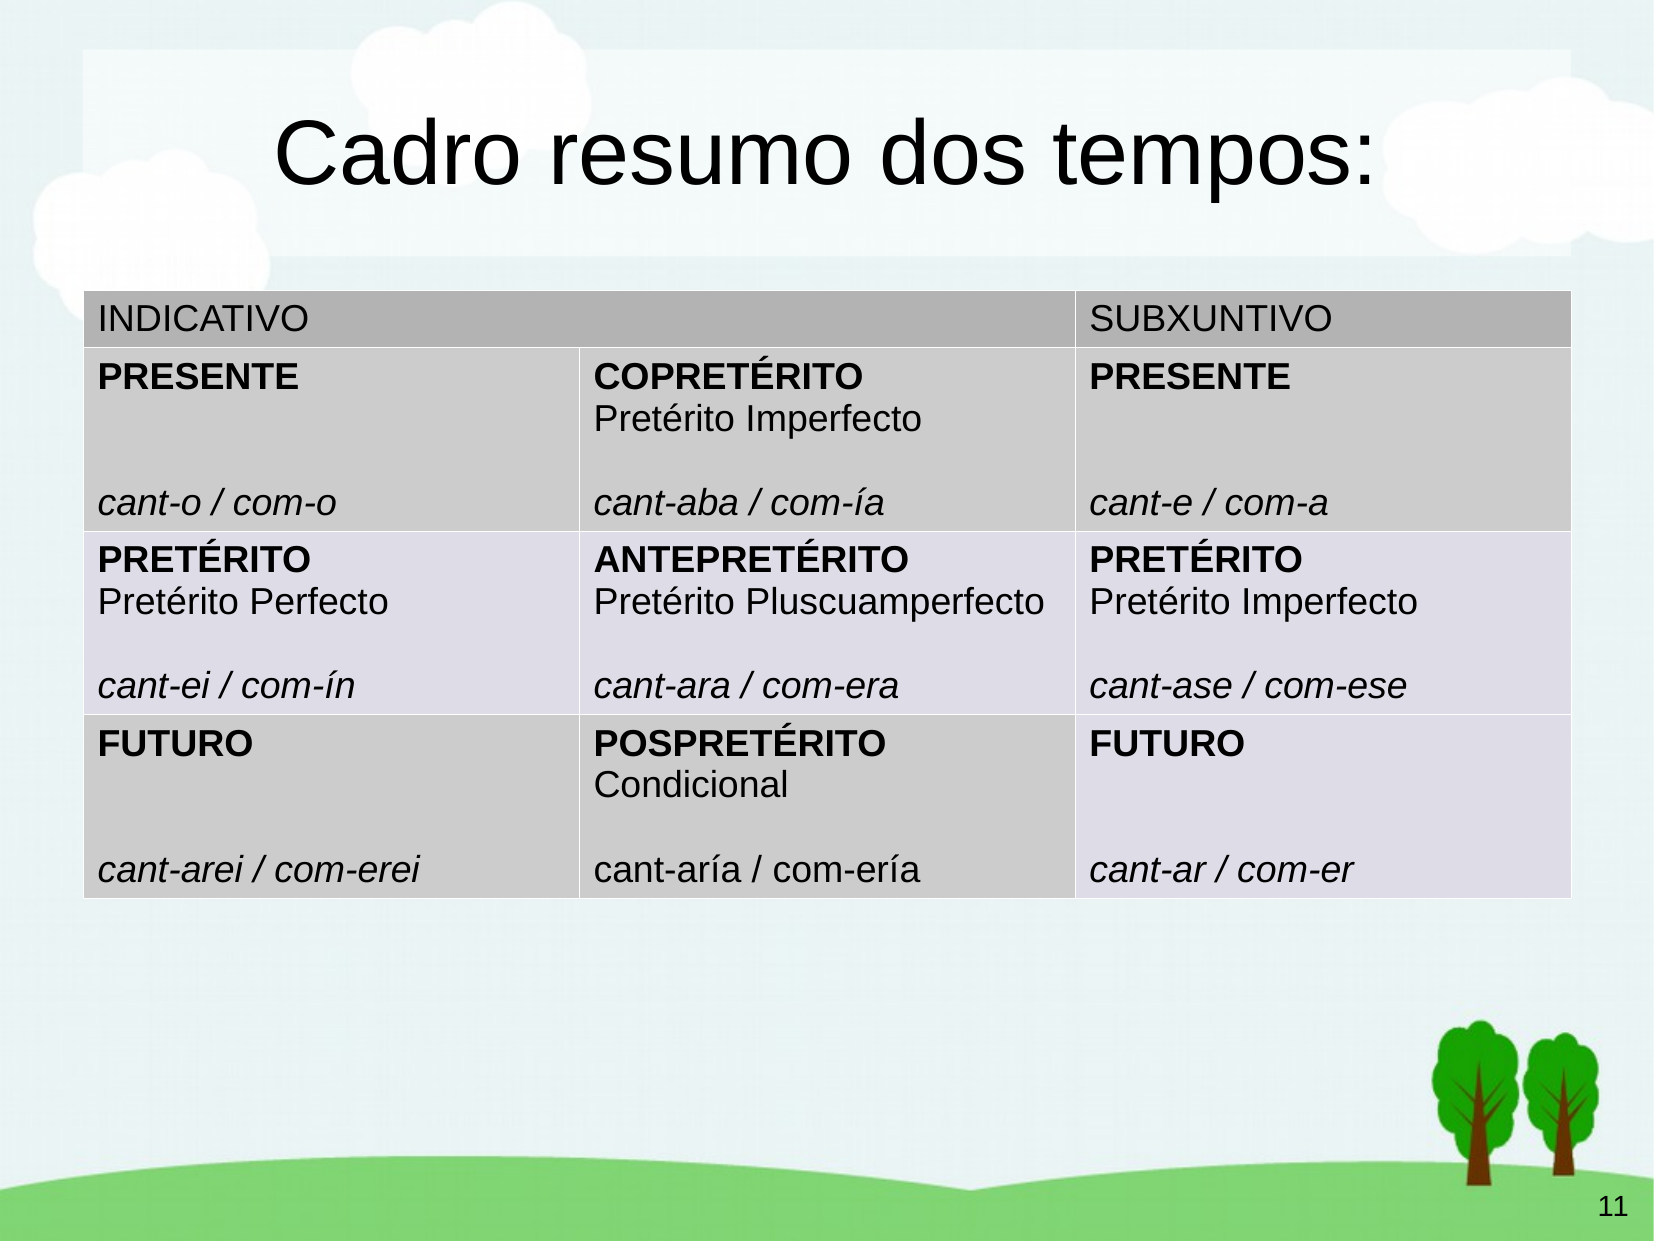

# Cadro resumo dos tempos:
| INDICATIVO | | SUBXUNTIVO |
| --- | --- | --- |
| PRESENTE cant-o / com-o | COPRETÉRITO Pretérito Imperfecto cant-aba / com-ía | PRESENTE cant-e / com-a |
| PRETÉRITO Pretérito Perfecto cant-ei / com-ín | ANTEPRETÉRITO Pretérito Pluscuamperfecto cant-ara / com-era | PRETÉRITO Pretérito Imperfecto cant-ase / com-ese |
| FUTURO cant-arei / com-erei | POSPRETÉRITO Condicional cant-aría / com-ería | FUTURO cant-ar / com-er |
11